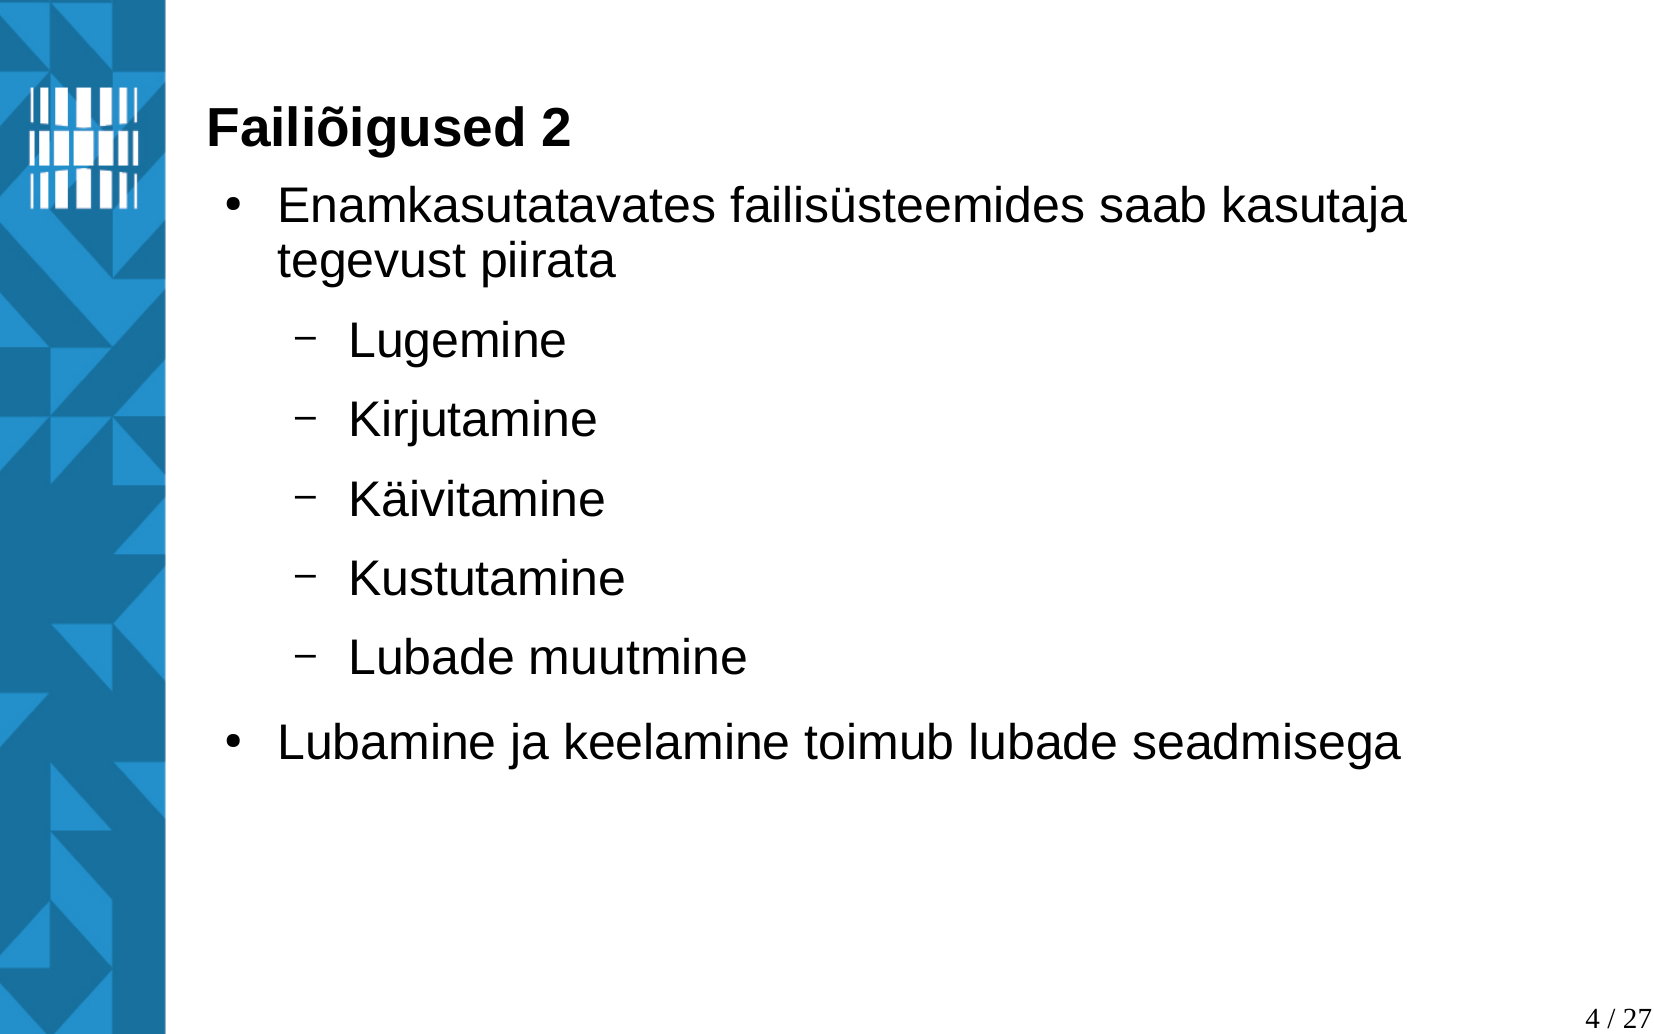

# Failiõigused 2
Enamkasutatavates failisüsteemides saab kasutaja tegevust piirata
Lugemine
Kirjutamine
Käivitamine
Kustutamine
Lubade muutmine
Lubamine ja keelamine toimub lubade seadmisega
4